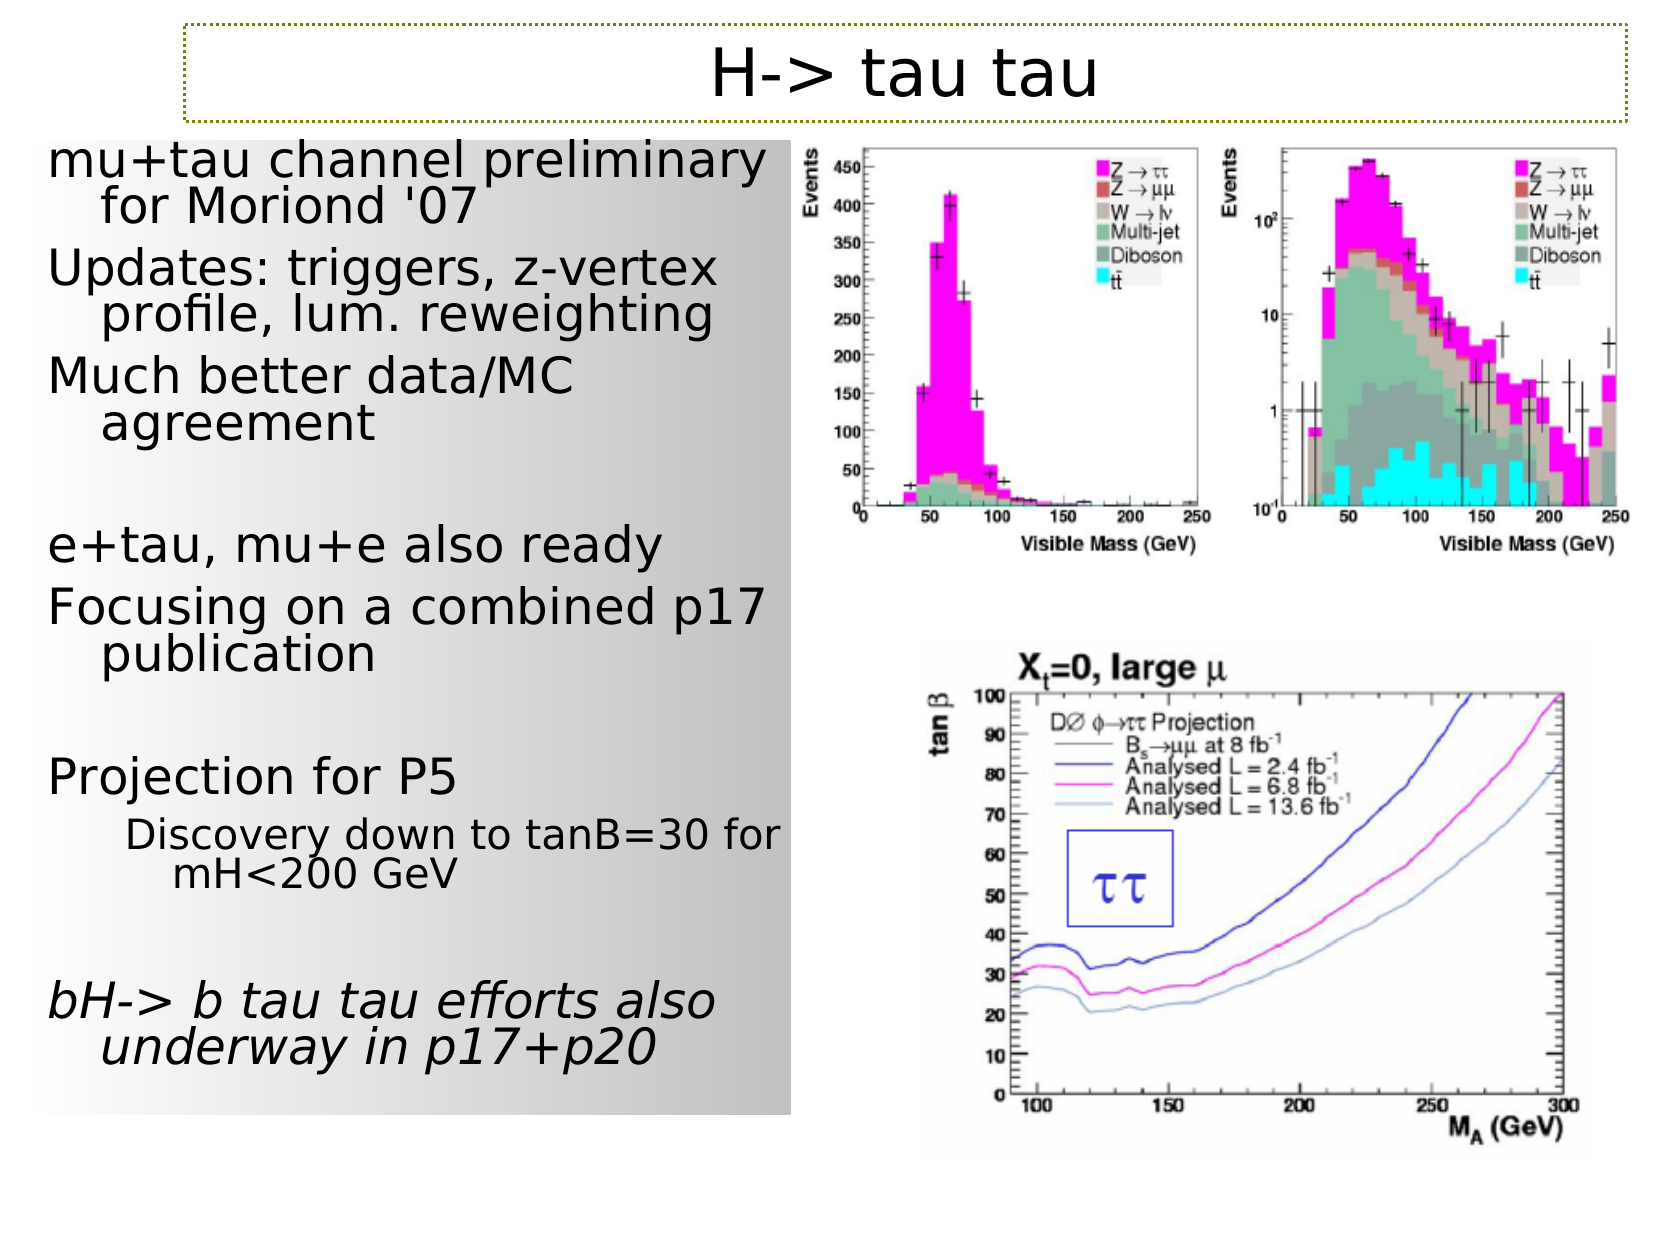

# H-> tau tau
mu+tau channel preliminary for Moriond '07
Updates: triggers, z-vertex profile, lum. reweighting
Much better data/MC agreement
e+tau, mu+e also ready
Focusing on a combined p17 publication
Projection for P5
Discovery down to tanB=30 for mH<200 GeV
bH-> b tau tau efforts also underway in p17+p20